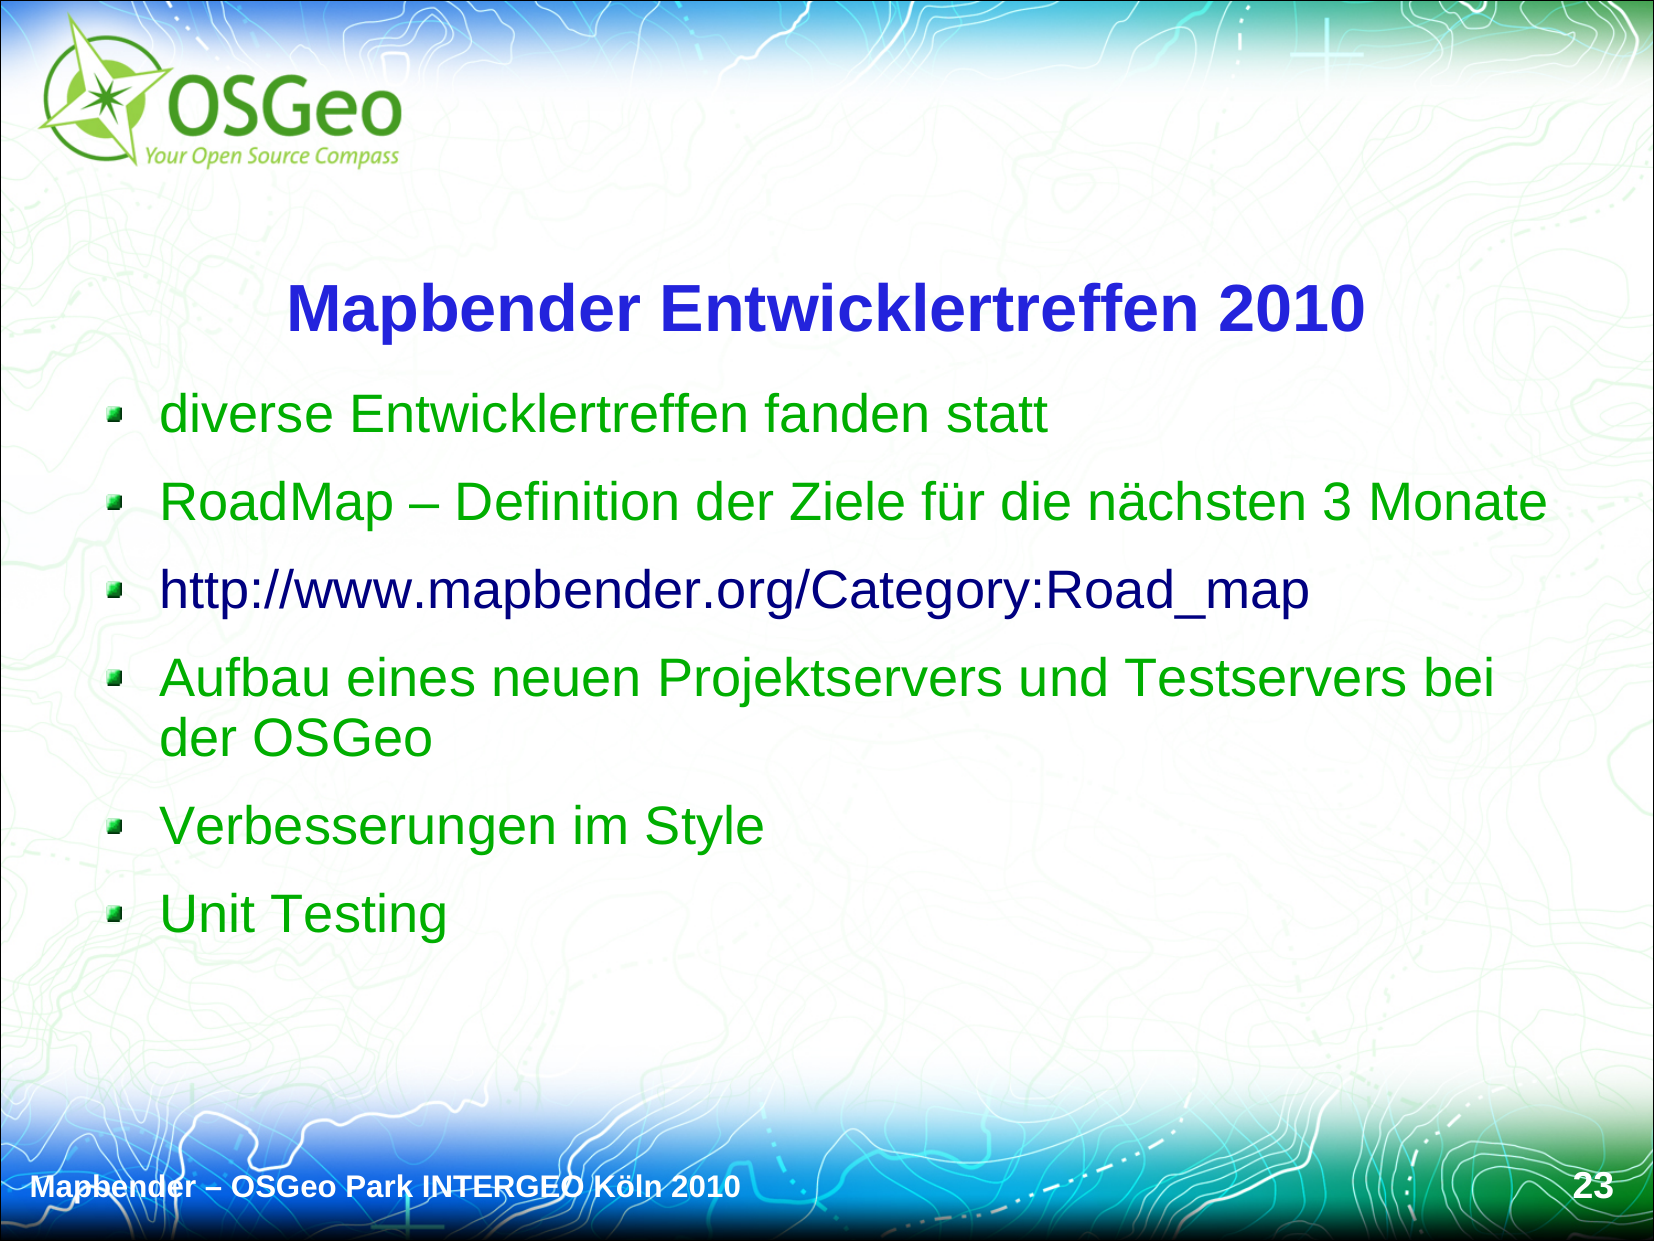

# Mapbender Entwicklertreffen 2010
diverse Entwicklertreffen fanden statt
RoadMap – Definition der Ziele für die nächsten 3 Monate
http://www.mapbender.org/Category:Road_map
Aufbau eines neuen Projektservers und Testservers bei der OSGeo
Verbesserungen im Style
Unit Testing